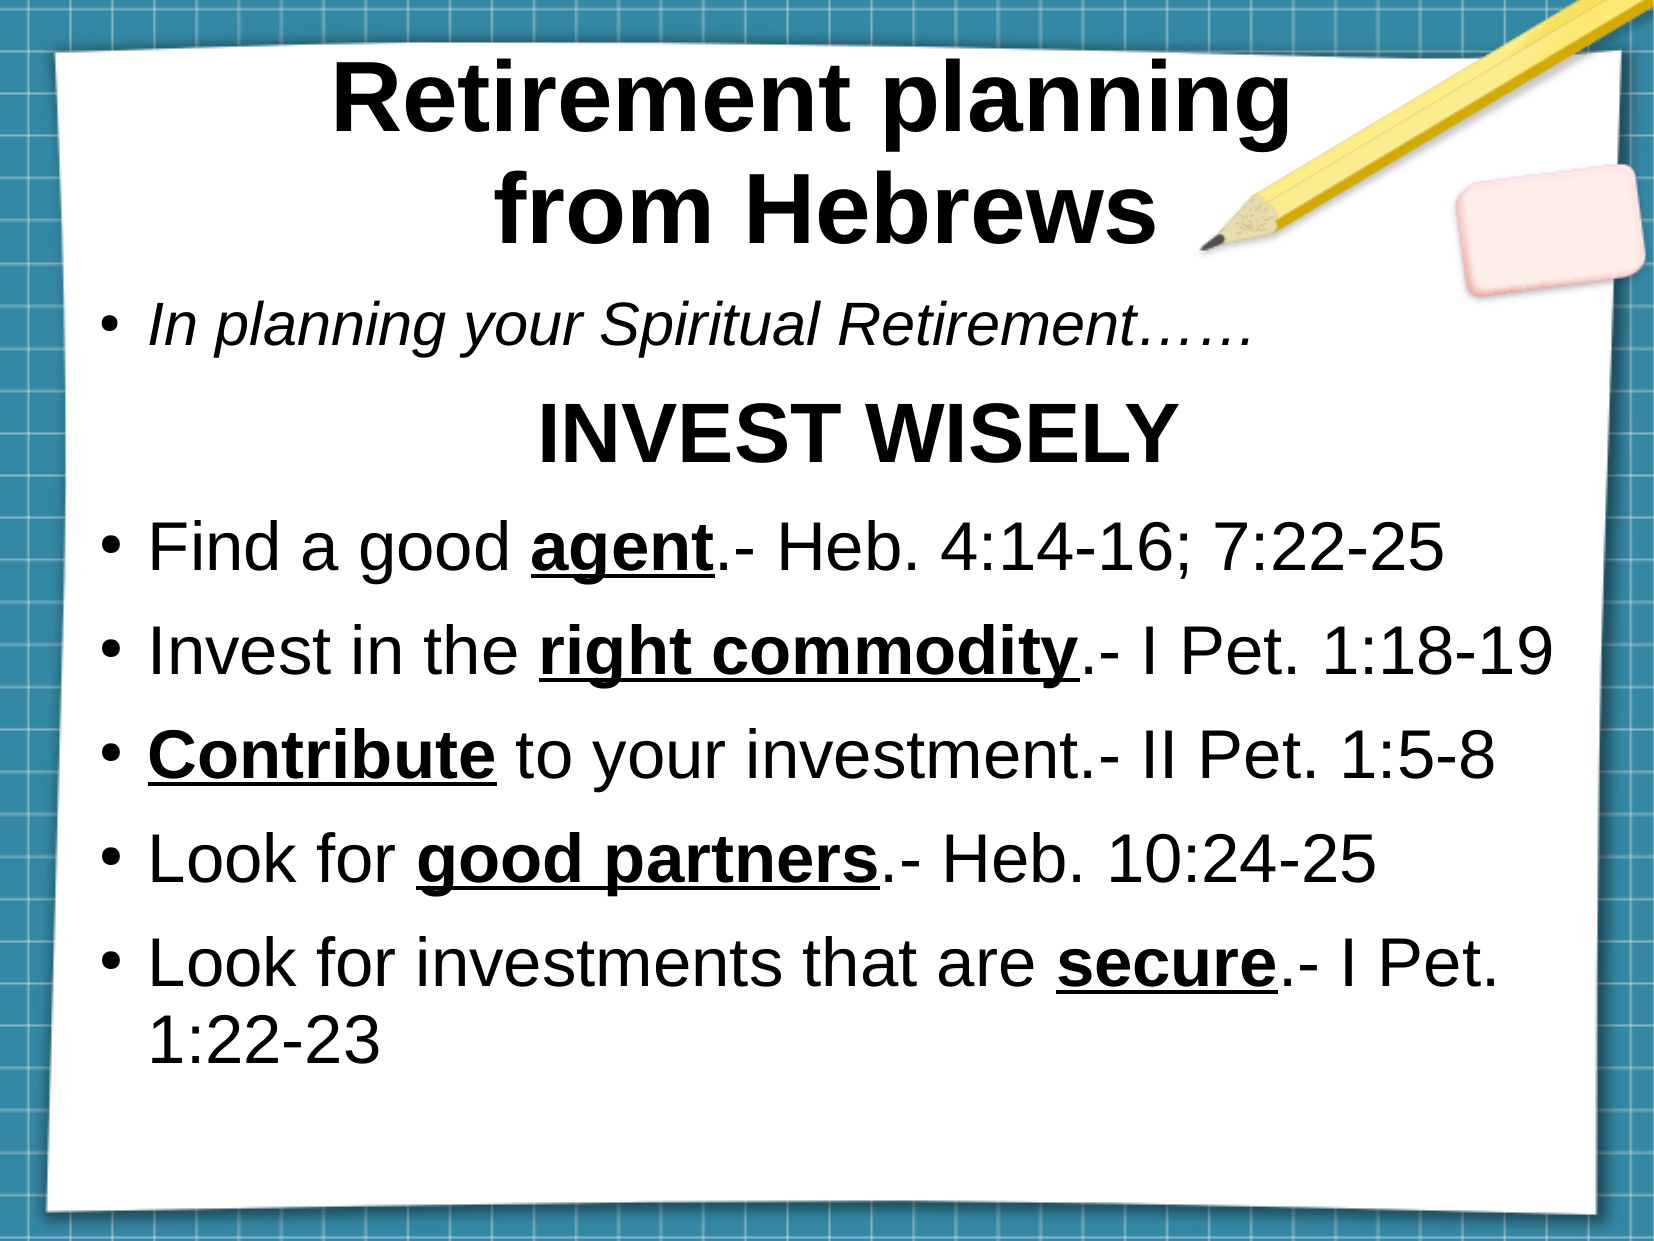

# Retirement planning from Hebrews
In planning your Spiritual Retirement……
INVEST WISELY
Find a good agent.- Heb. 4:14-16; 7:22-25
Invest in the right commodity.- I Pet. 1:18-19
Contribute to your investment.- II Pet. 1:5-8
Look for good partners.- Heb. 10:24-25
Look for investments that are secure.- I Pet. 1:22-23